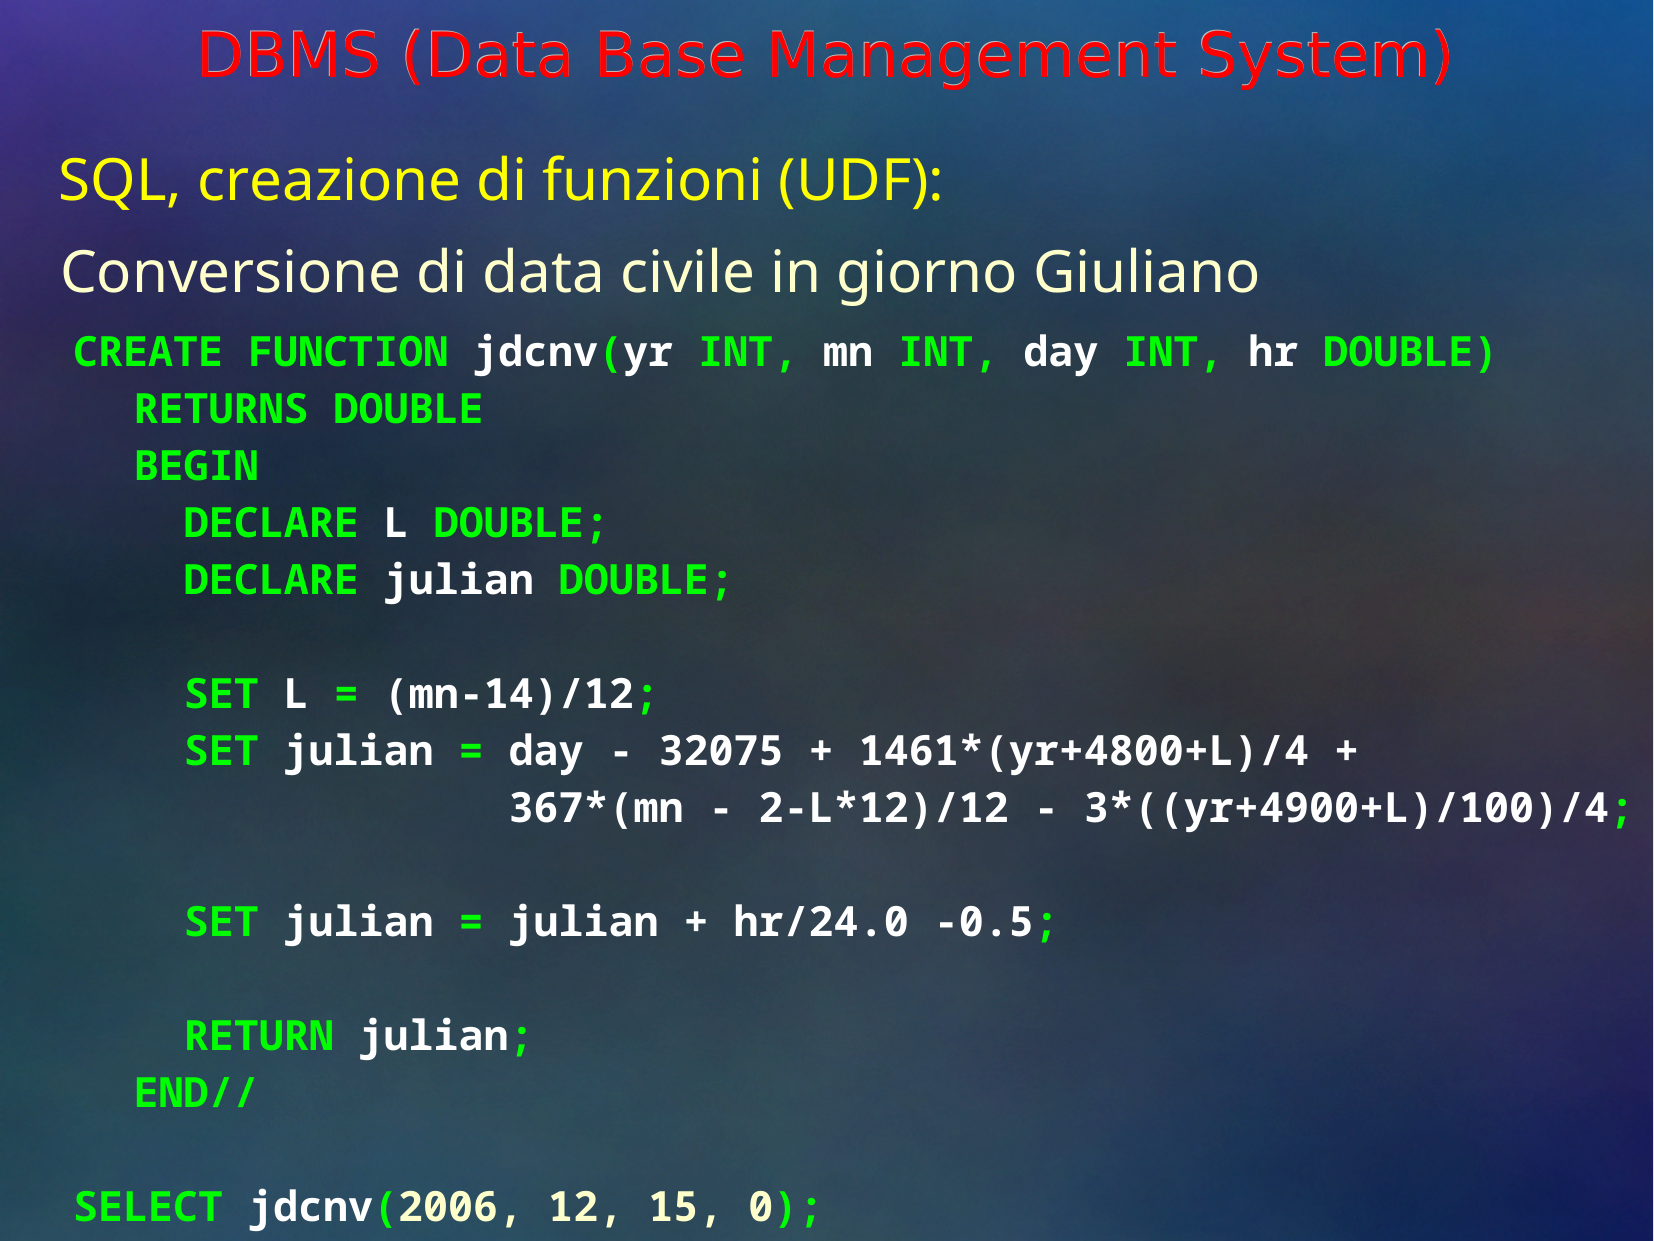

SQL, creazione di funzioni (UDF):
Conversione di data civile in giorno Giuliano
CREATE FUNCTION jdcnv(yr INT, mn INT, day INT, hr DOUBLE)
 RETURNS DOUBLE
 BEGIN
 DECLARE L DOUBLE;
 DECLARE julian DOUBLE;
 SET L = (mn-14)/12;
 SET julian = day - 32075 + 1461*(yr+4800+L)/4 +
 367*(mn - 2-L*12)/12 - 3*((yr+4900+L)/100)/4;
 SET julian = julian + hr/24.0 -0.5;
 RETURN julian;
 END//
SELECT jdcnv(2006, 12, 15, 0);